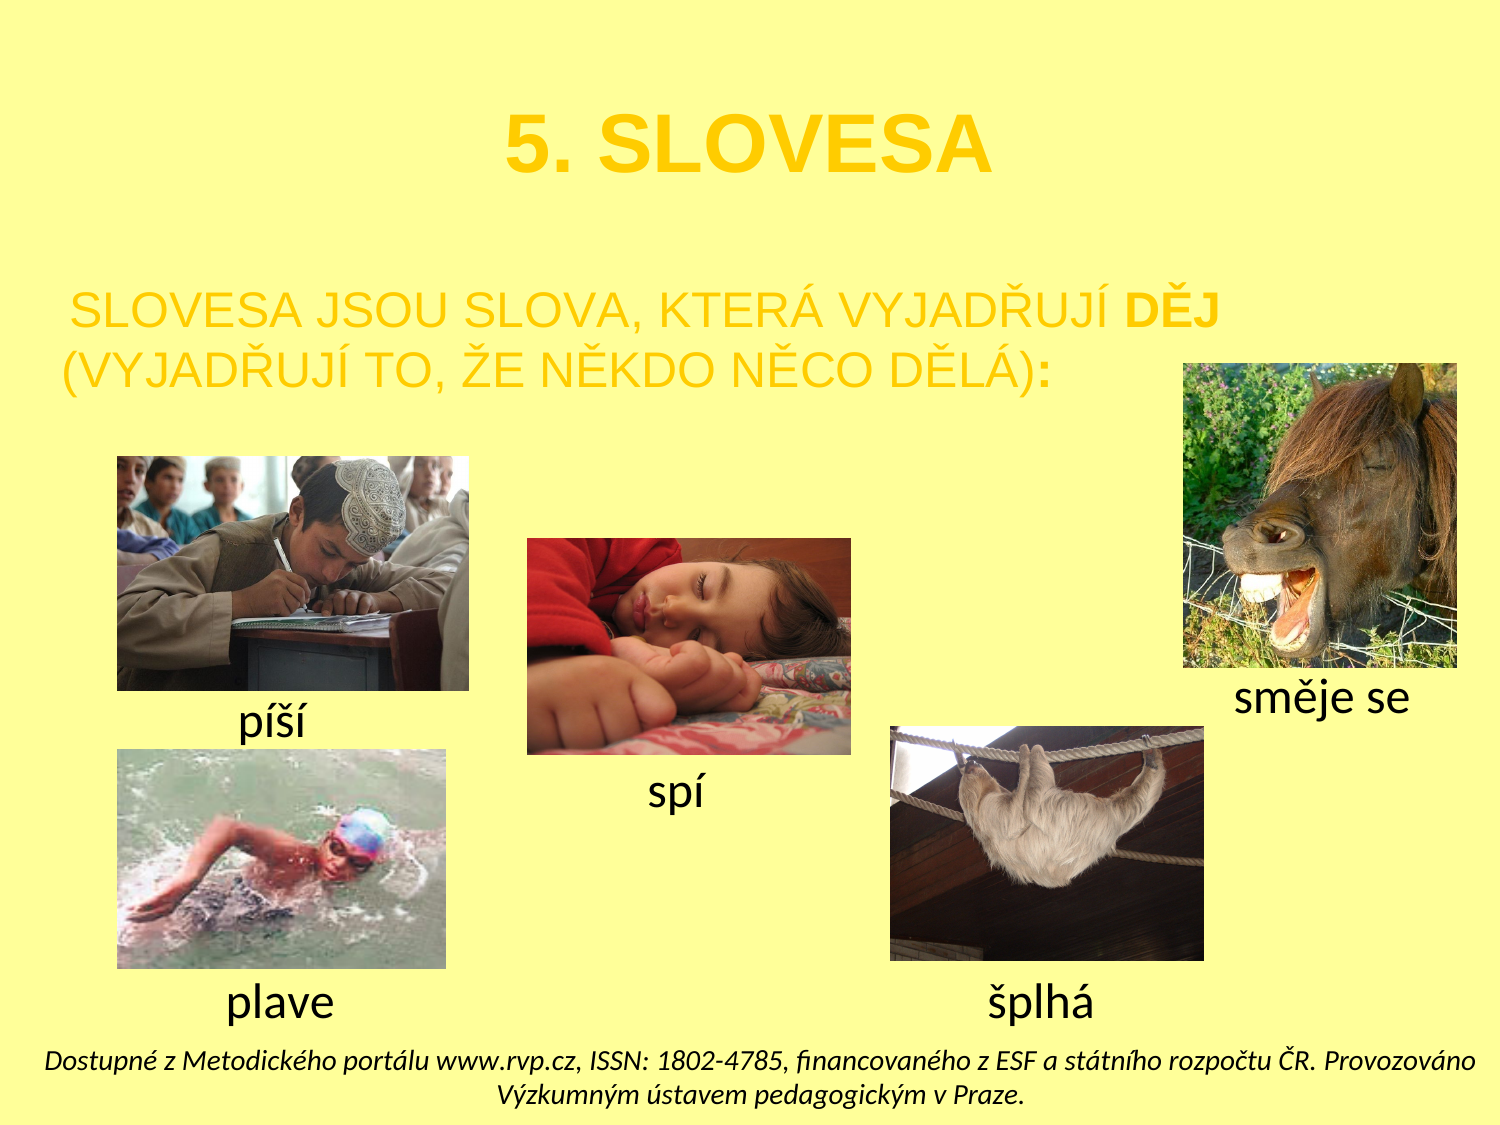

# 5. SLOVESA
SLOVESA JSOU SLOVA, KTERÁ VYJADŘUJÍ DĚJ
(VYJADŘUJÍ TO, ŽE NĚKDO NĚCO DĚLÁ):
směje se
píší
spí
plave
šplhá
Dostupné z Metodického portálu www.rvp.cz, ISSN: 1802-4785, financovaného z ESF a státního rozpočtu ČR. Provozováno Výzkumným ústavem pedagogickým v Praze.